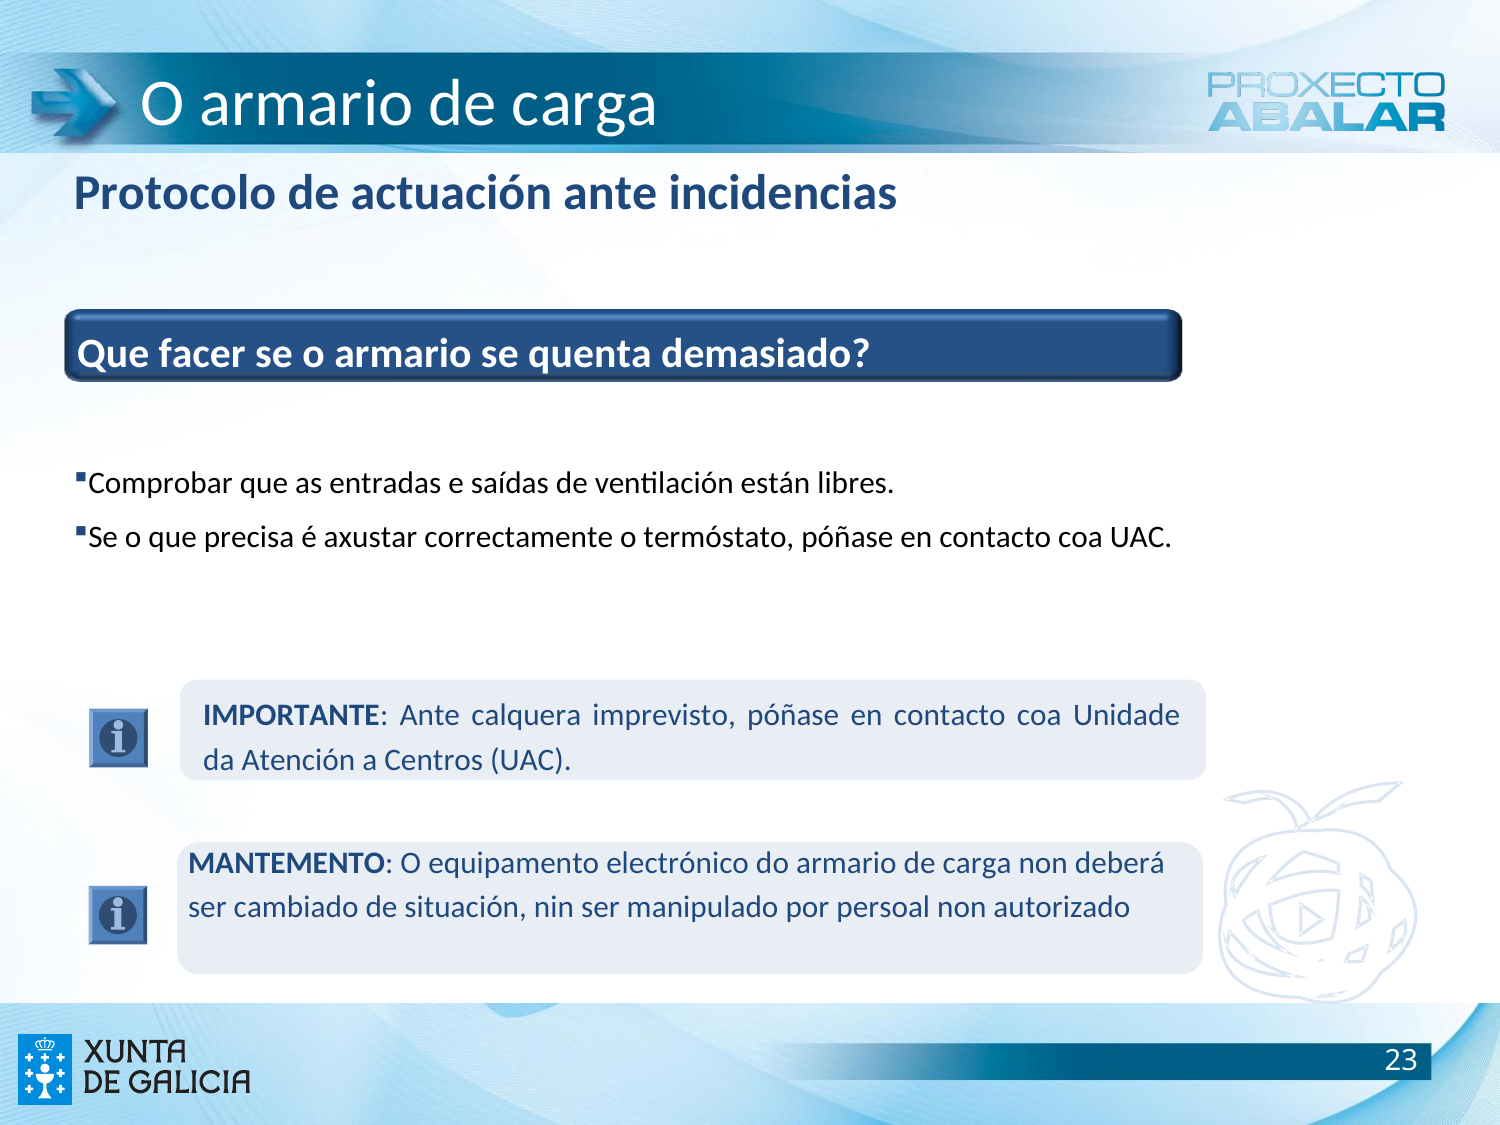

O armario de carga
Protocolo de actuación ante incidencias
Comprobar que as entradas e saídas de ventilación están libres.
Se o que precisa é axustar correctamente o termóstato, póñase en contacto coa UAC.
Que facer se o armario se quenta demasiado?
IMPORTANTE: Ante calquera imprevisto, póñase en contacto coa Unidade da Atención a Centros (UAC).
MANTEMENTO: O equipamento electrónico do armario de carga non deberá ser cambiado de situación, nin ser manipulado por persoal non autorizado